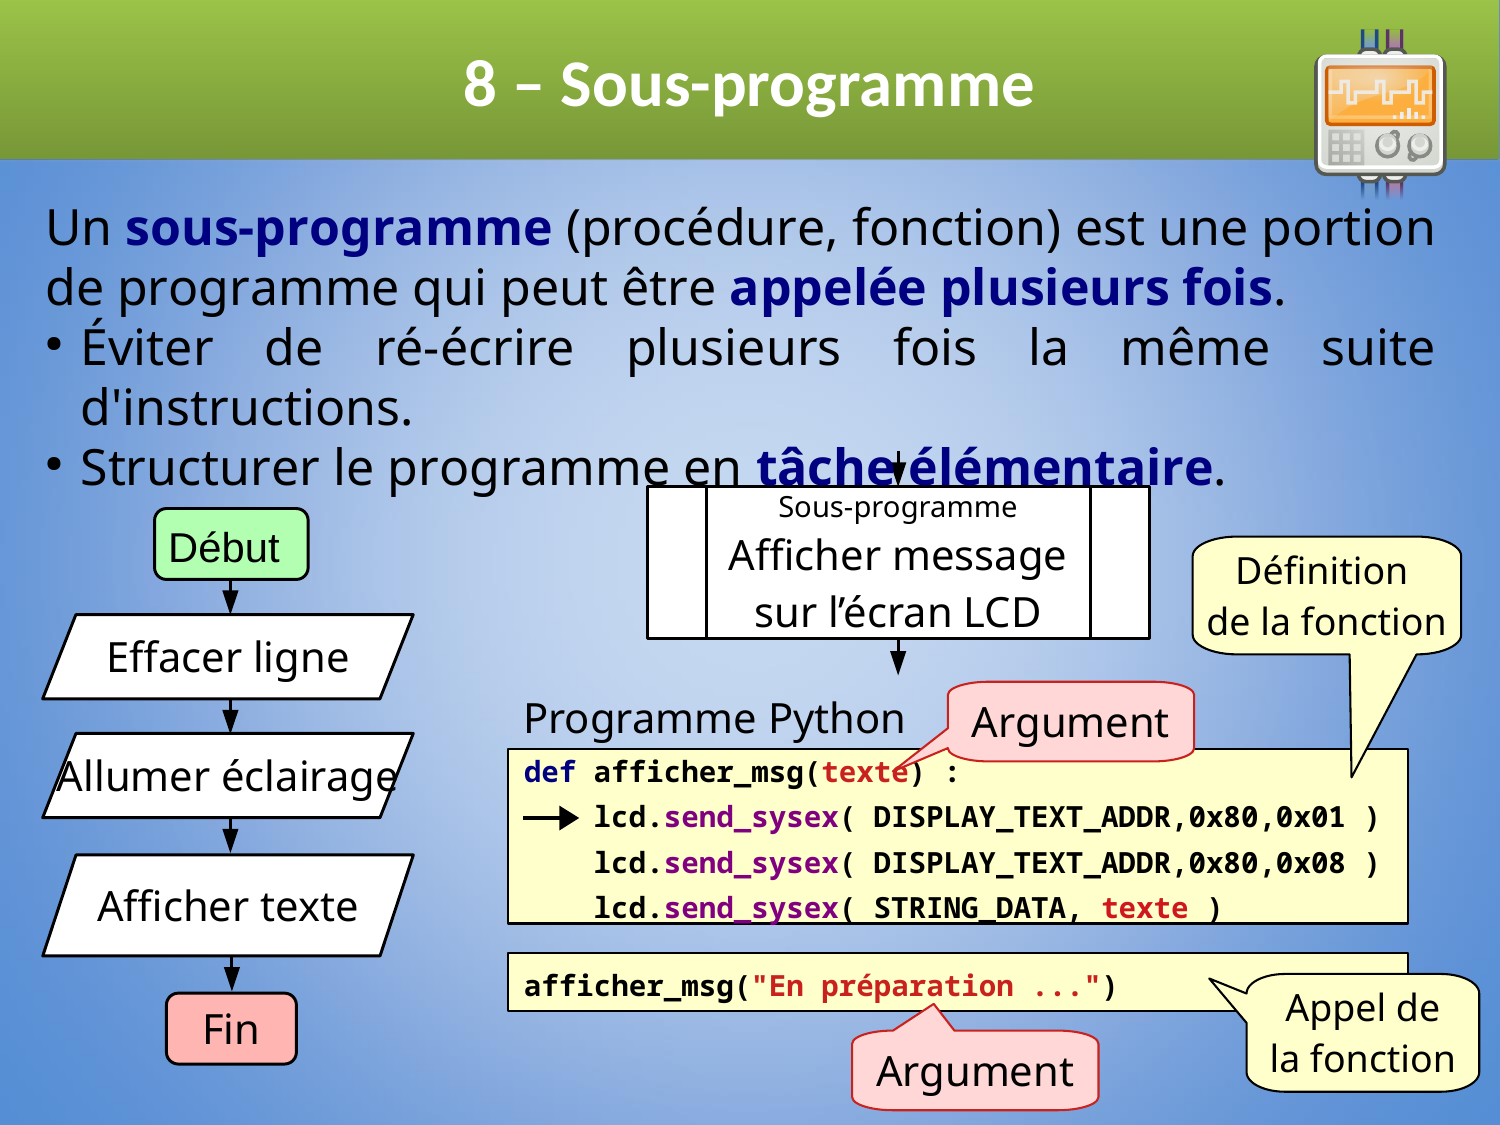

8 – Sous-programme
Un sous-programme (procédure, fonction) est une portion de programme qui peut être appelée plusieurs fois.
Éviter de ré-écrire plusieurs fois la même suite d'instructions.
Structurer le programme en tâche élémentaire.
Sous-programme
Afficher message
sur l’écran LCD
Début
Définition
de la fonction
Effacer ligne
Programme Python
Argument
Allumer éclairage
def afficher_msg(texte) :
 lcd.send_sysex( DISPLAY_TEXT_ADDR,0x80,0x01 )
 lcd.send_sysex( DISPLAY_TEXT_ADDR,0x80,0x08 )
 lcd.send_sysex( STRING_DATA, texte )
Afficher texte
afficher_msg("En préparation ...")
Appel de
la fonction
Fin
Argument